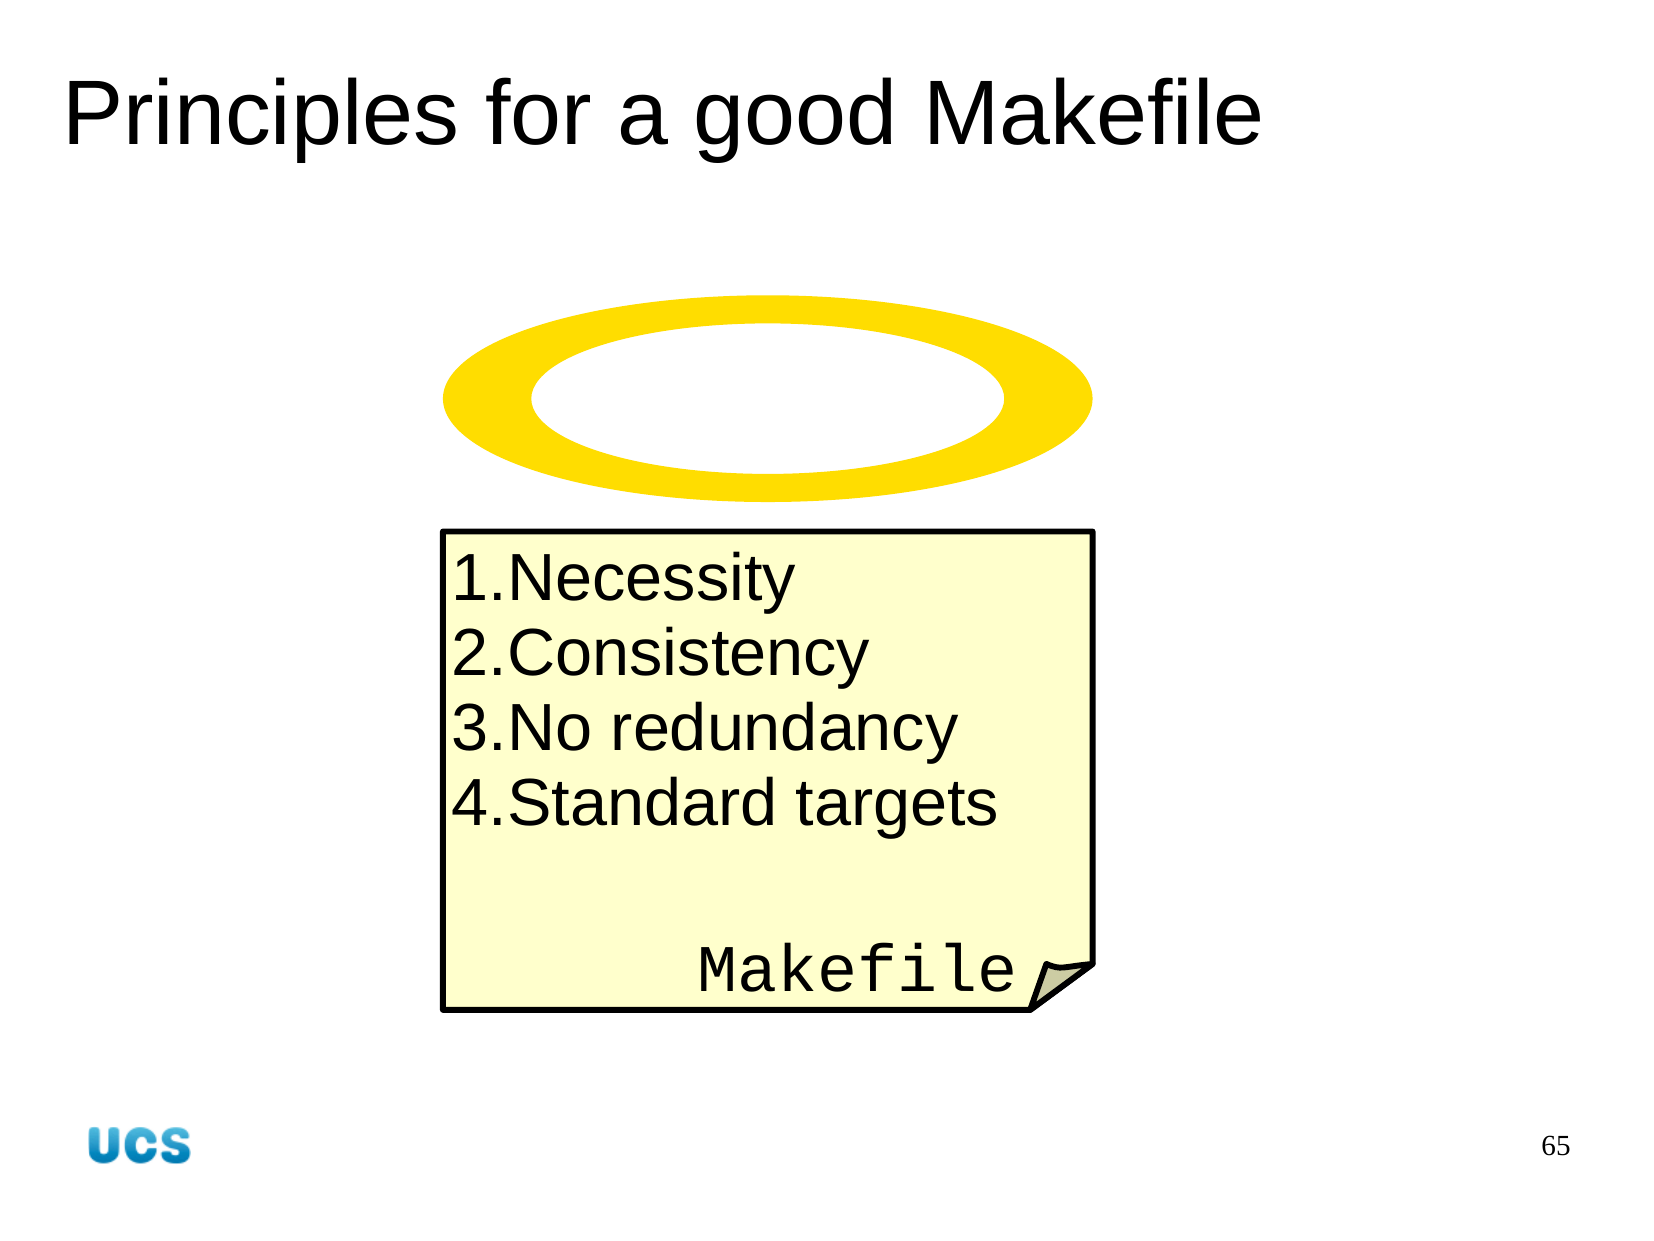

Principles for a good Makefile
Necessity
Consistency
No redundancy
Standard targets
Makefile
65